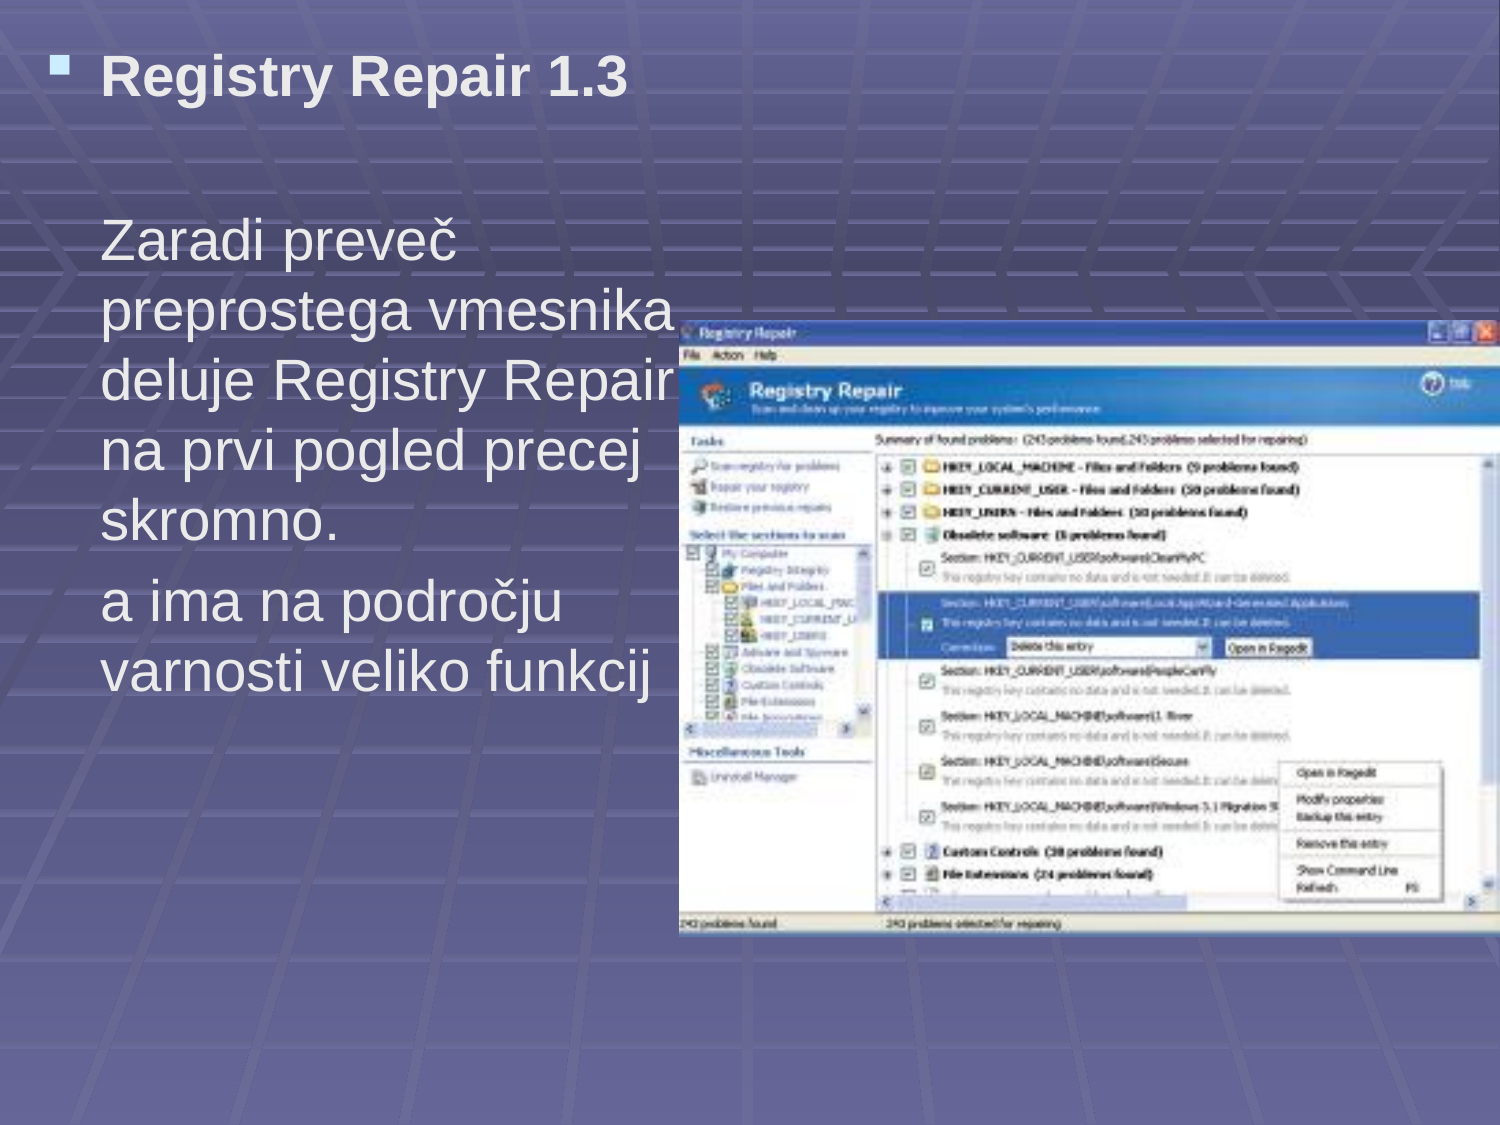

# Registry Repair 1.3
	Zaradi preveč preprostega vmesnika deluje Registry Repair na prvi pogled precej skromno.
	a ima na področju varnosti veliko funkcij